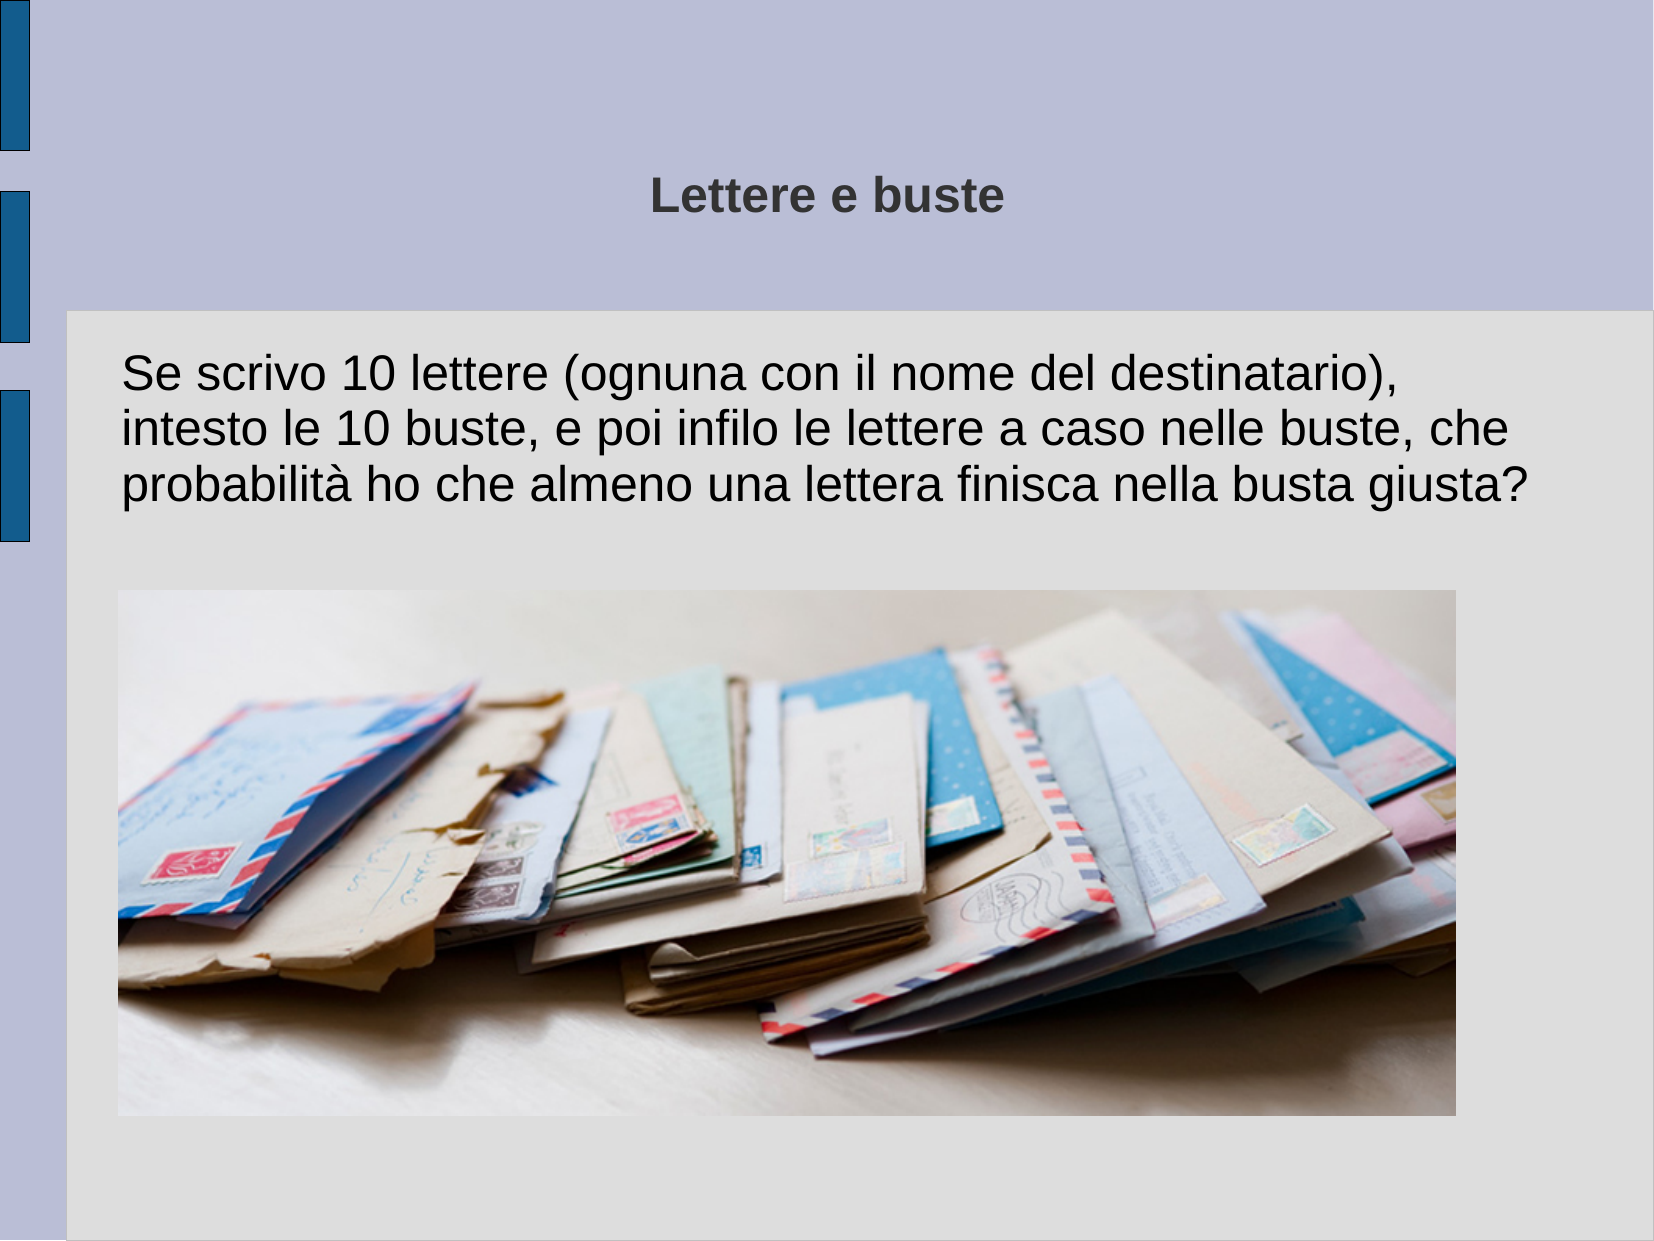

# Lettere e buste
Se scrivo 10 lettere (ognuna con il nome del destinatario), intesto le 10 buste, e poi infilo le lettere a caso nelle buste, che probabilità ho che almeno una lettera finisca nella busta giusta?